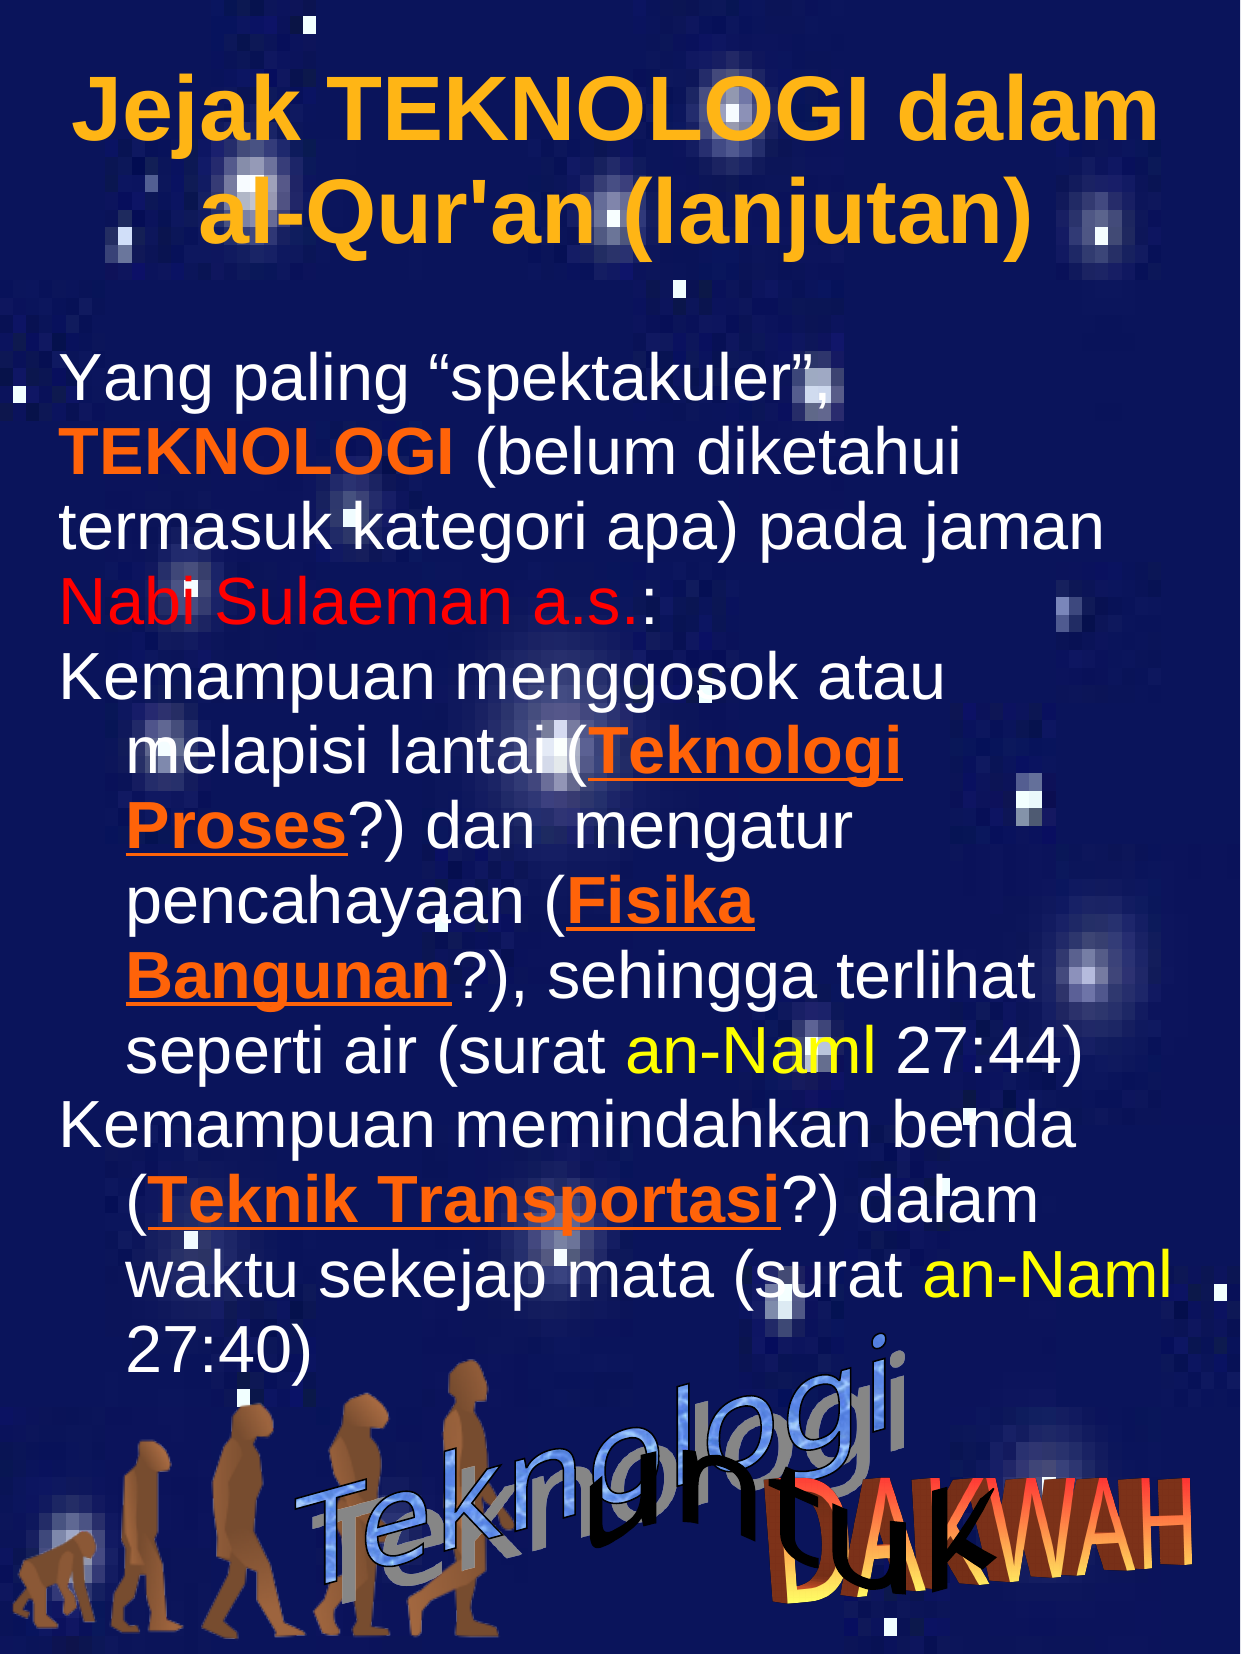

# Jejak TEKNOLOGI dalam al-Qur'an (lanjutan)
Yang paling “spektakuler”, TEKNOLOGI (belum diketahui termasuk kategori apa) pada jaman Nabi Sulaeman a.s.:
Kemampuan menggosok atau melapisi lantai (Teknologi Proses?) dan mengatur pencahayaan (Fisika Bangunan?), sehingga terlihat seperti air (surat an-Naml 27:44)
Kemampuan memindahkan benda (Teknik Transportasi?) dalam waktu sekejap mata (surat an-Naml 27:40)
Teknologi
untuk
DAKWAH